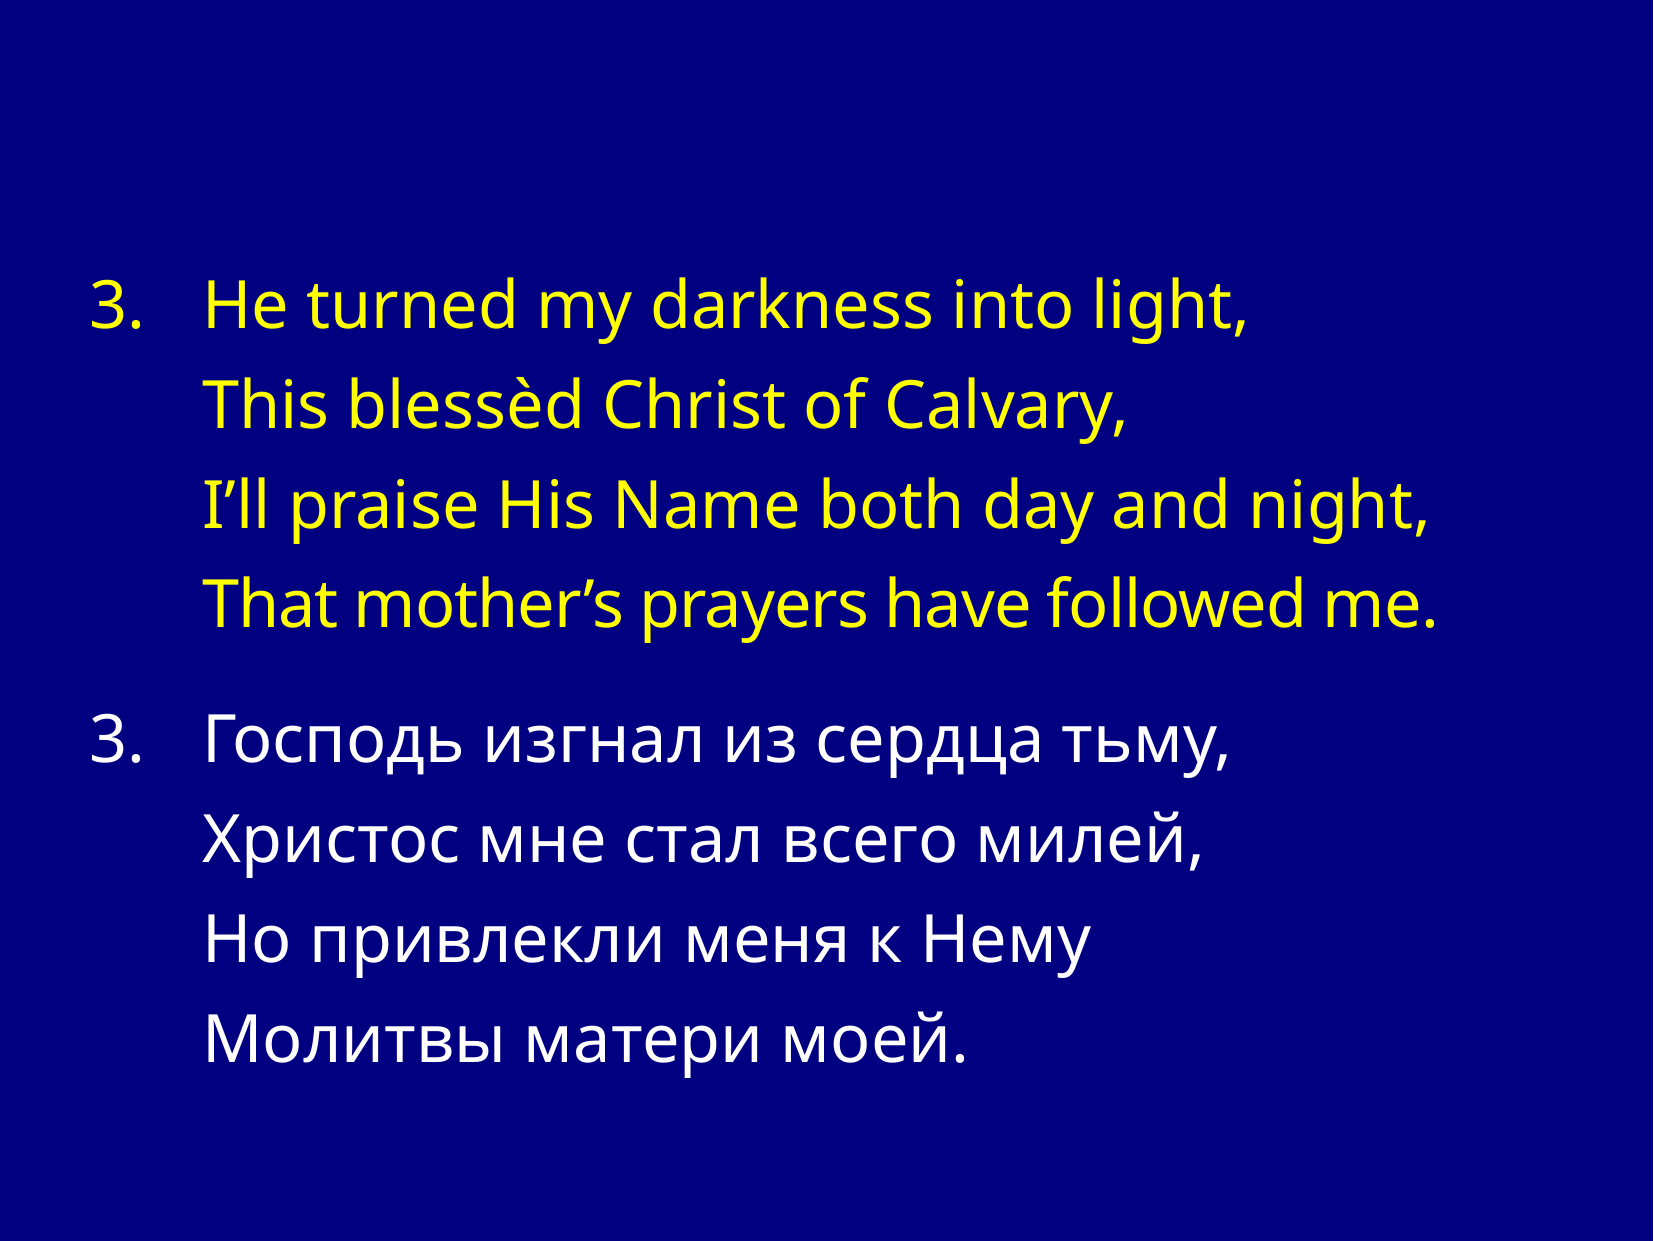

3.	He turned my darkness into light,
	This blessèd Christ of Calvary,
	I’ll praise His Name both day and night,
	That mother’s prayers have followed me.
3.	Господь изгнал из сердца тьму,
	Христос мне стал всего милей,
	Но привлекли меня к Нему
	Молитвы матери моей.